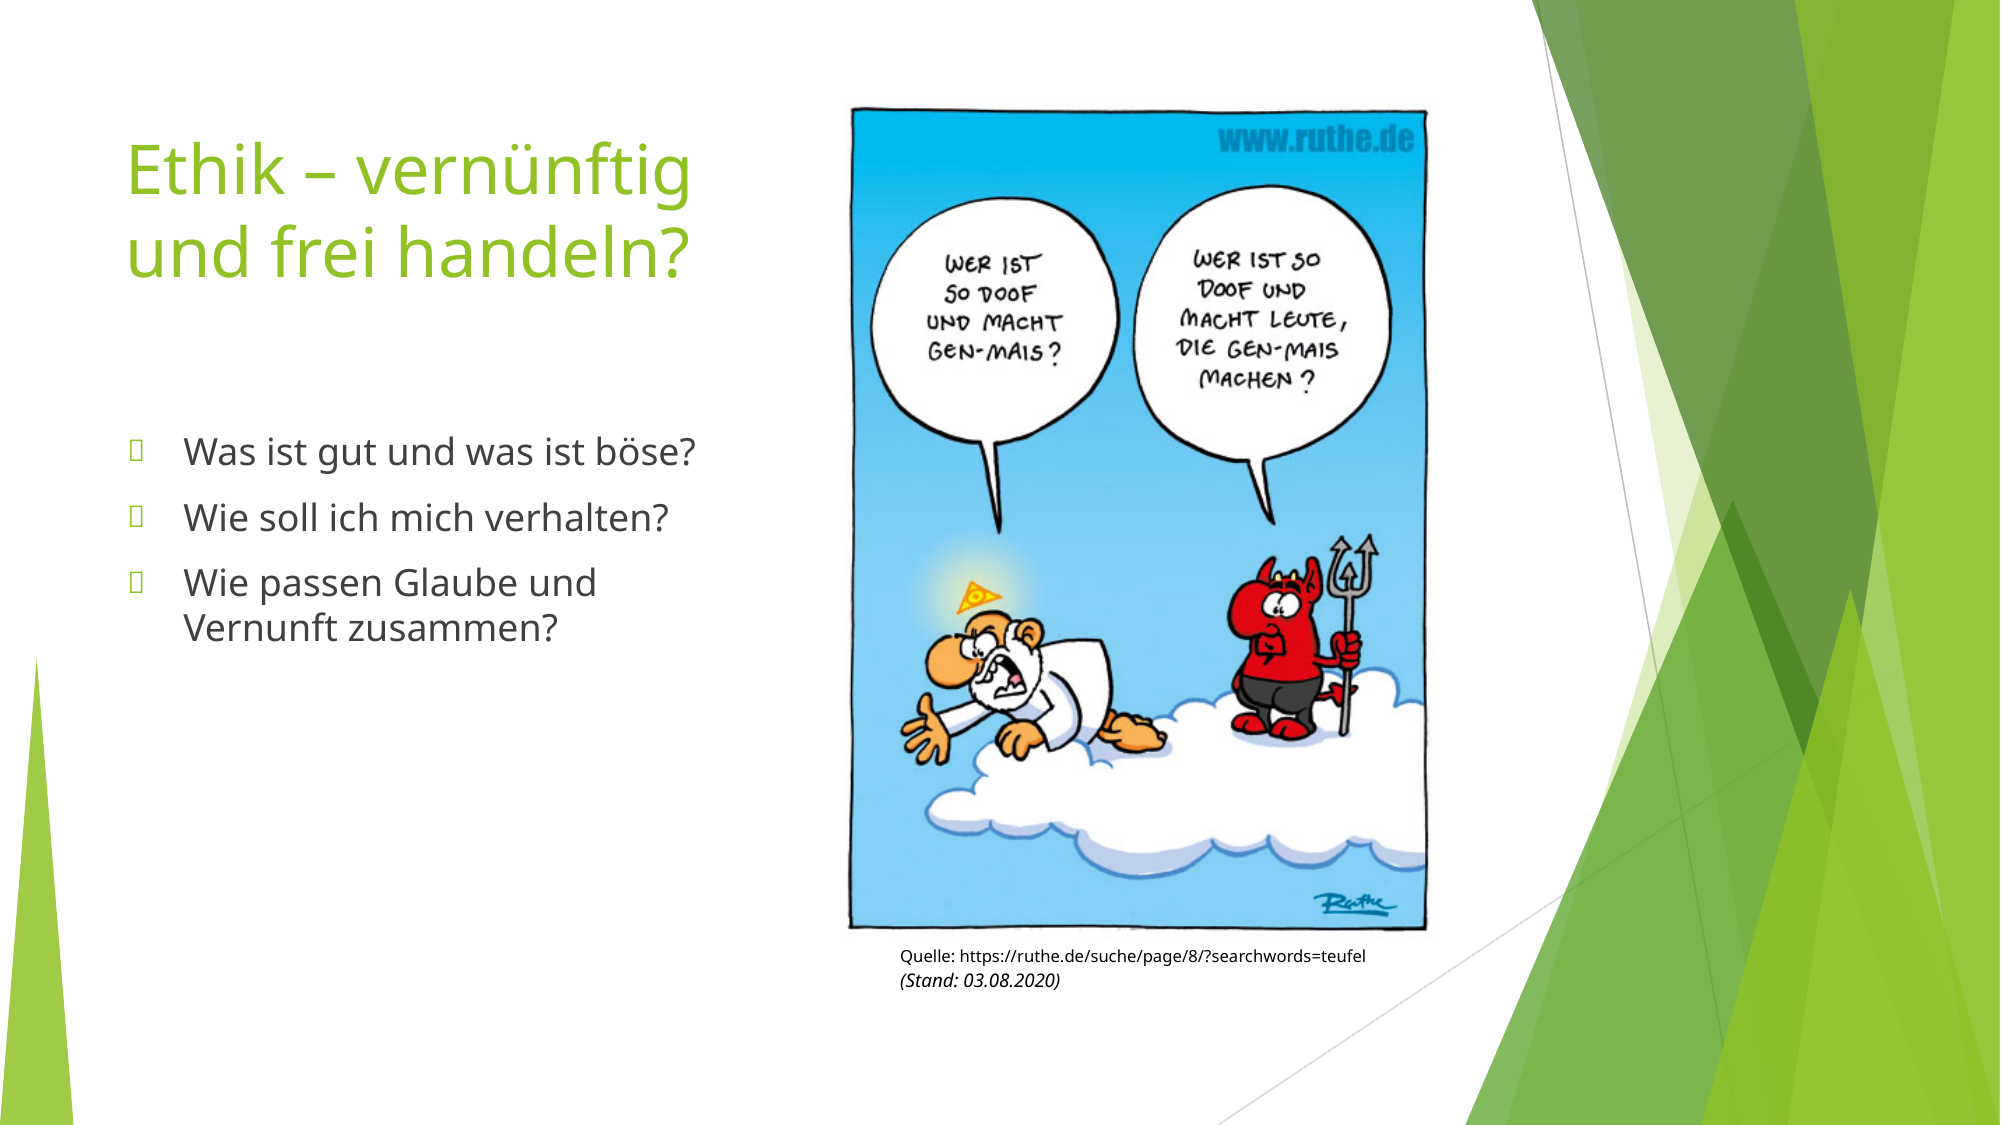

# Ethik – vernünftig und frei handeln?
Was ist gut und was ist böse?
Wie soll ich mich verhalten?
Wie passen Glaube und Vernunft zusammen?
Quelle: https://ruthe.de/suche/page/8/?searchwords=teufel
(Stand: 03.08.2020)